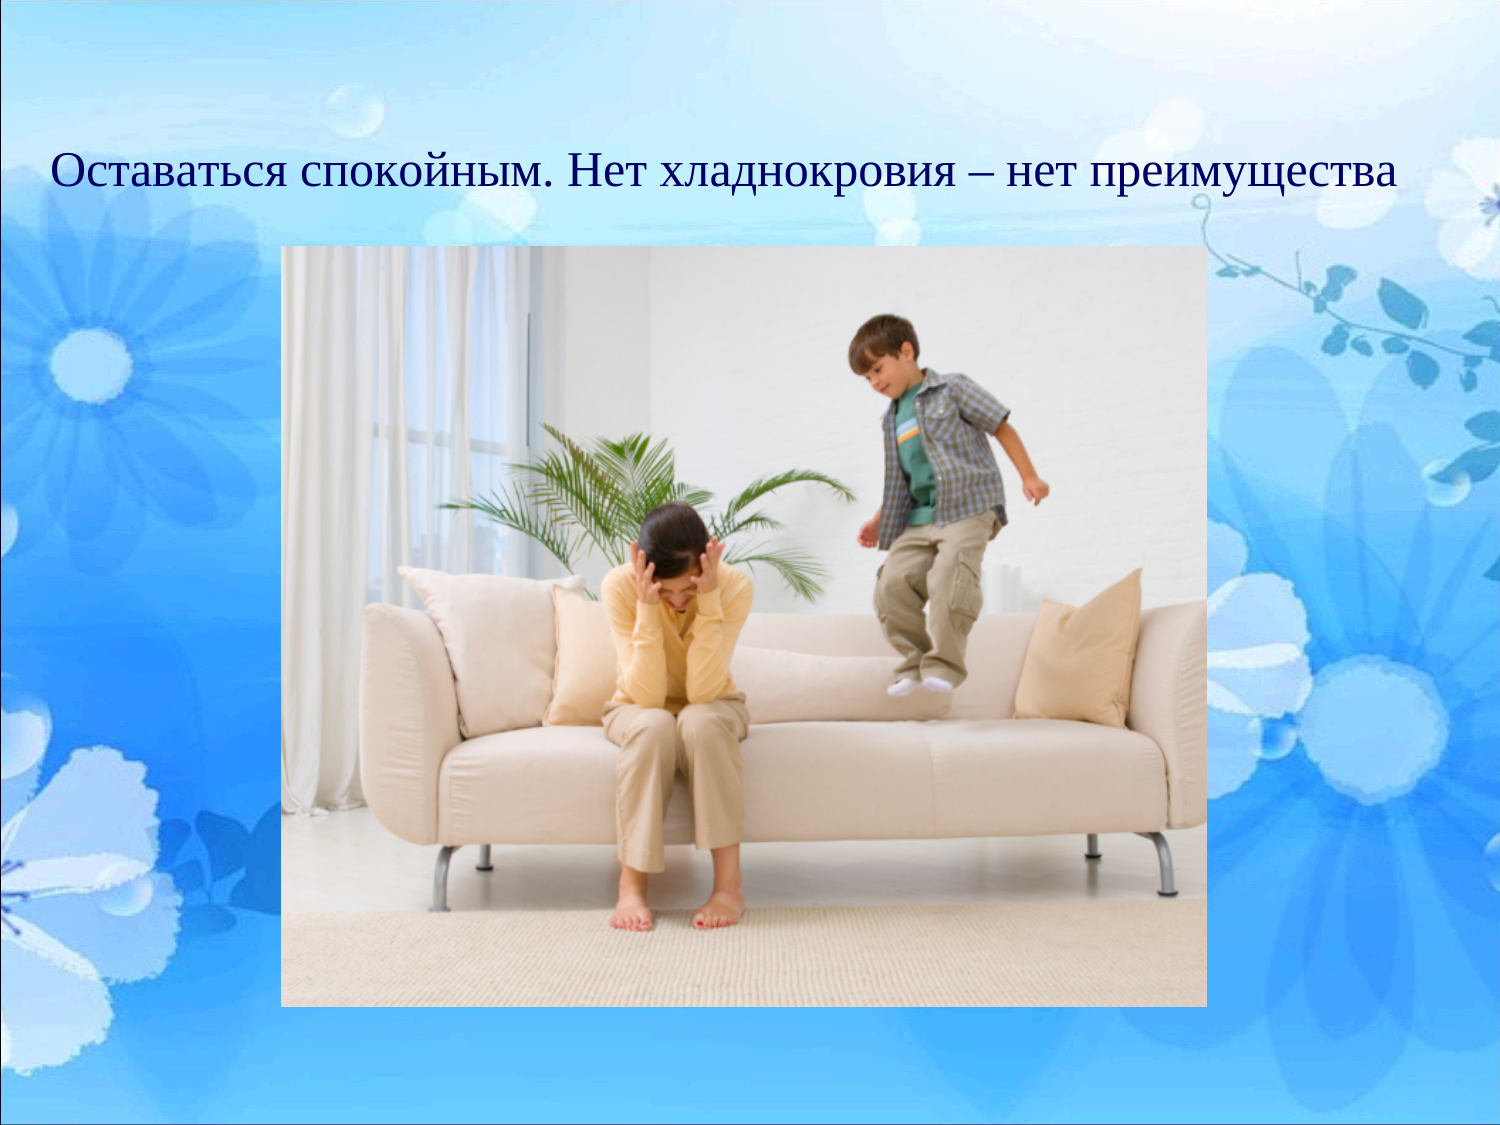

Оставаться спокойным. Нет хладнокровия – нет преимущества